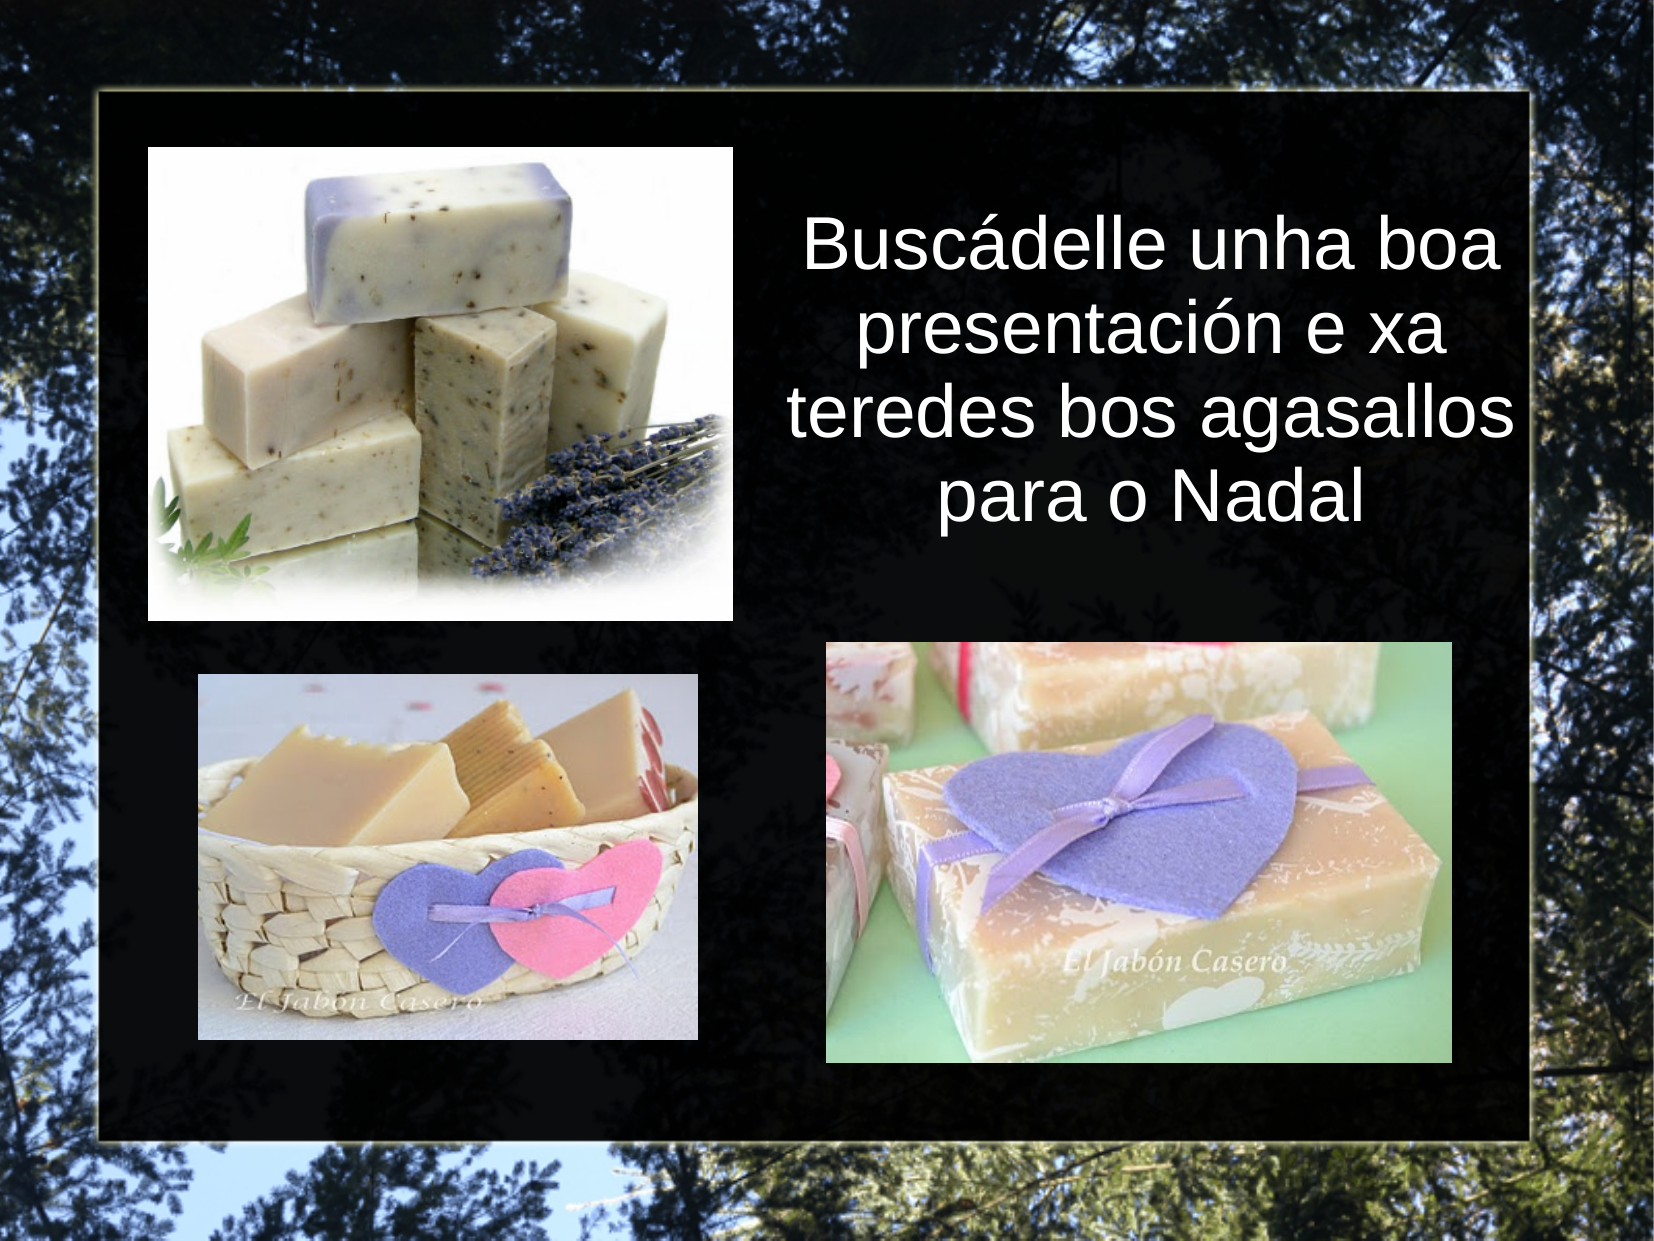

# Buscádelle unha boa presentación e xa teredes bos agasallos para o Nadal